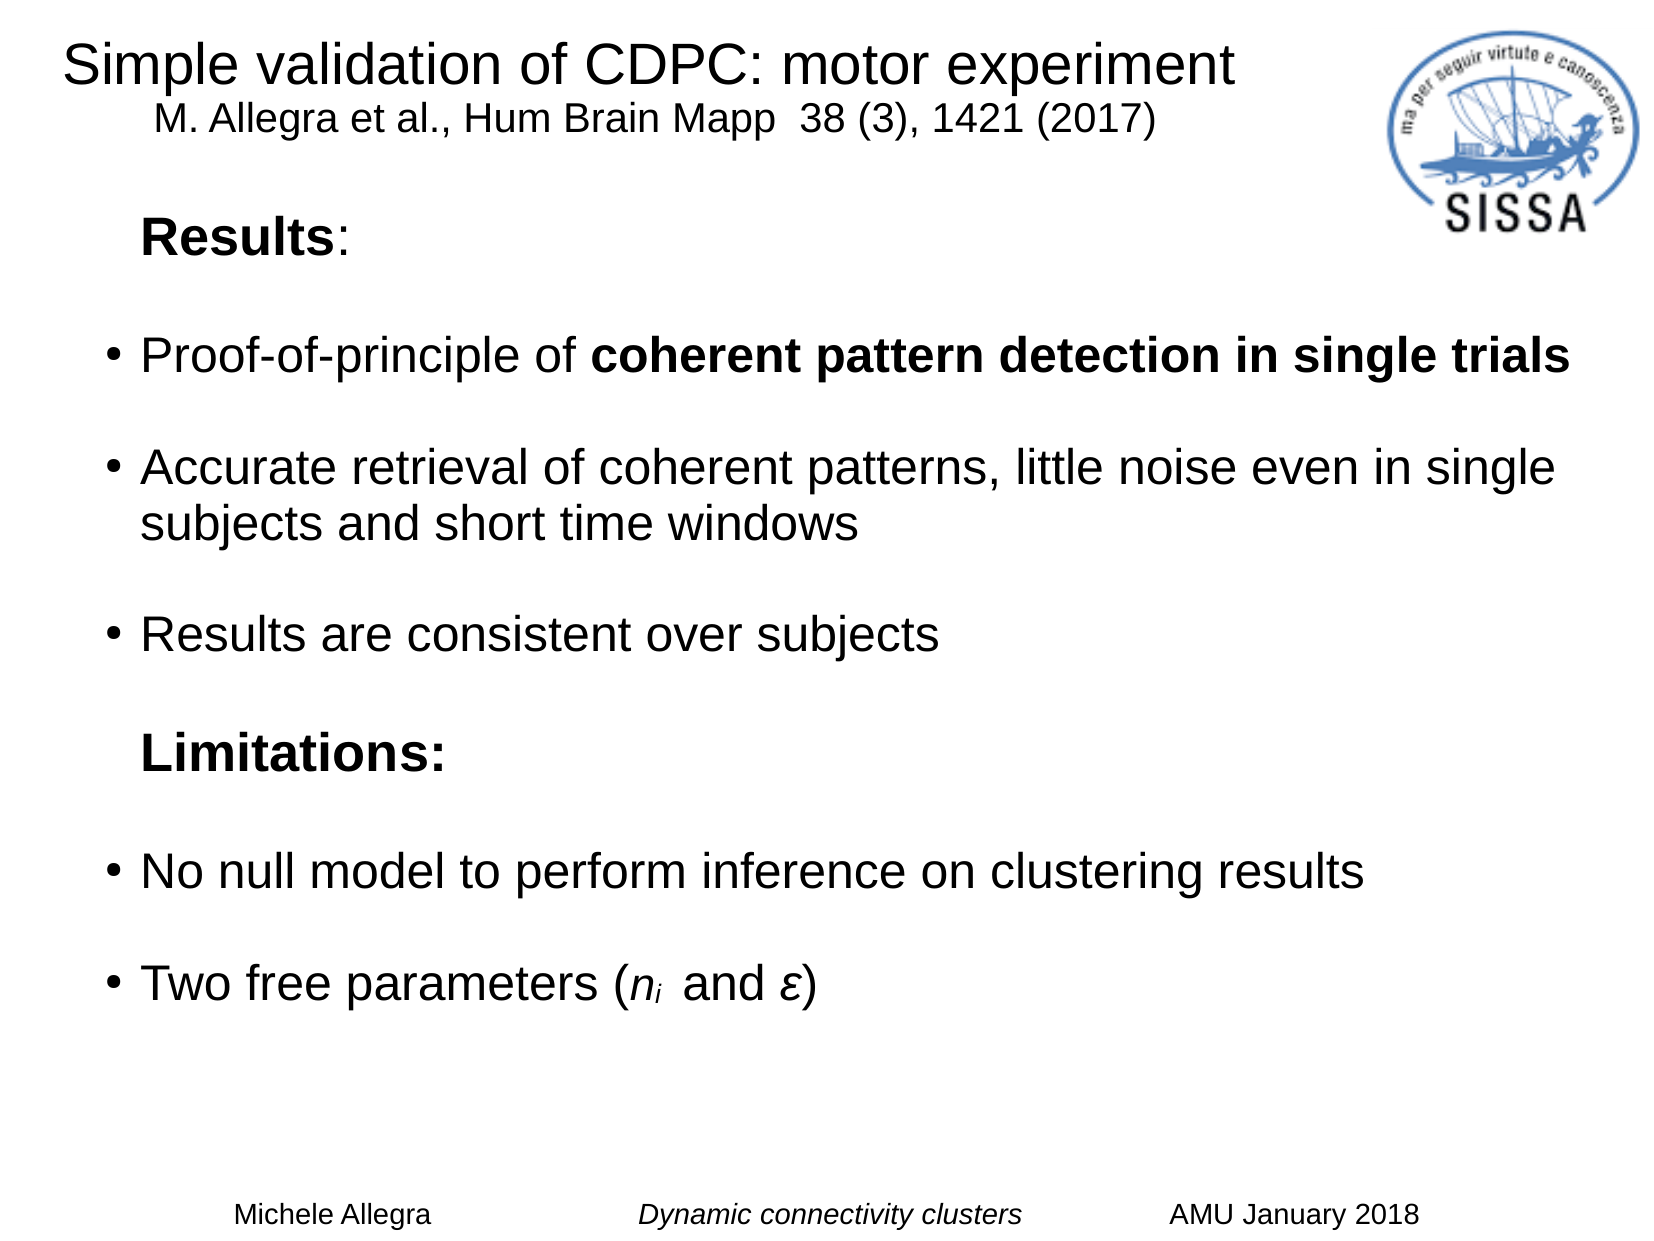

Simple validation of CDPC: motor experiment
# M. Allegra et al., Hum Brain Mapp 38 (3), 1421 (2017)
Results:
Proof-of-principle of coherent pattern detection in single trials
Accurate retrieval of coherent patterns, little noise even in single subjects and short time windows
Results are consistent over subjects
Limitations:
No null model to perform inference on clustering results
Two free parameters (ni and ε)
Michele Allegra Dynamic connectivity clusters AMU January 2018